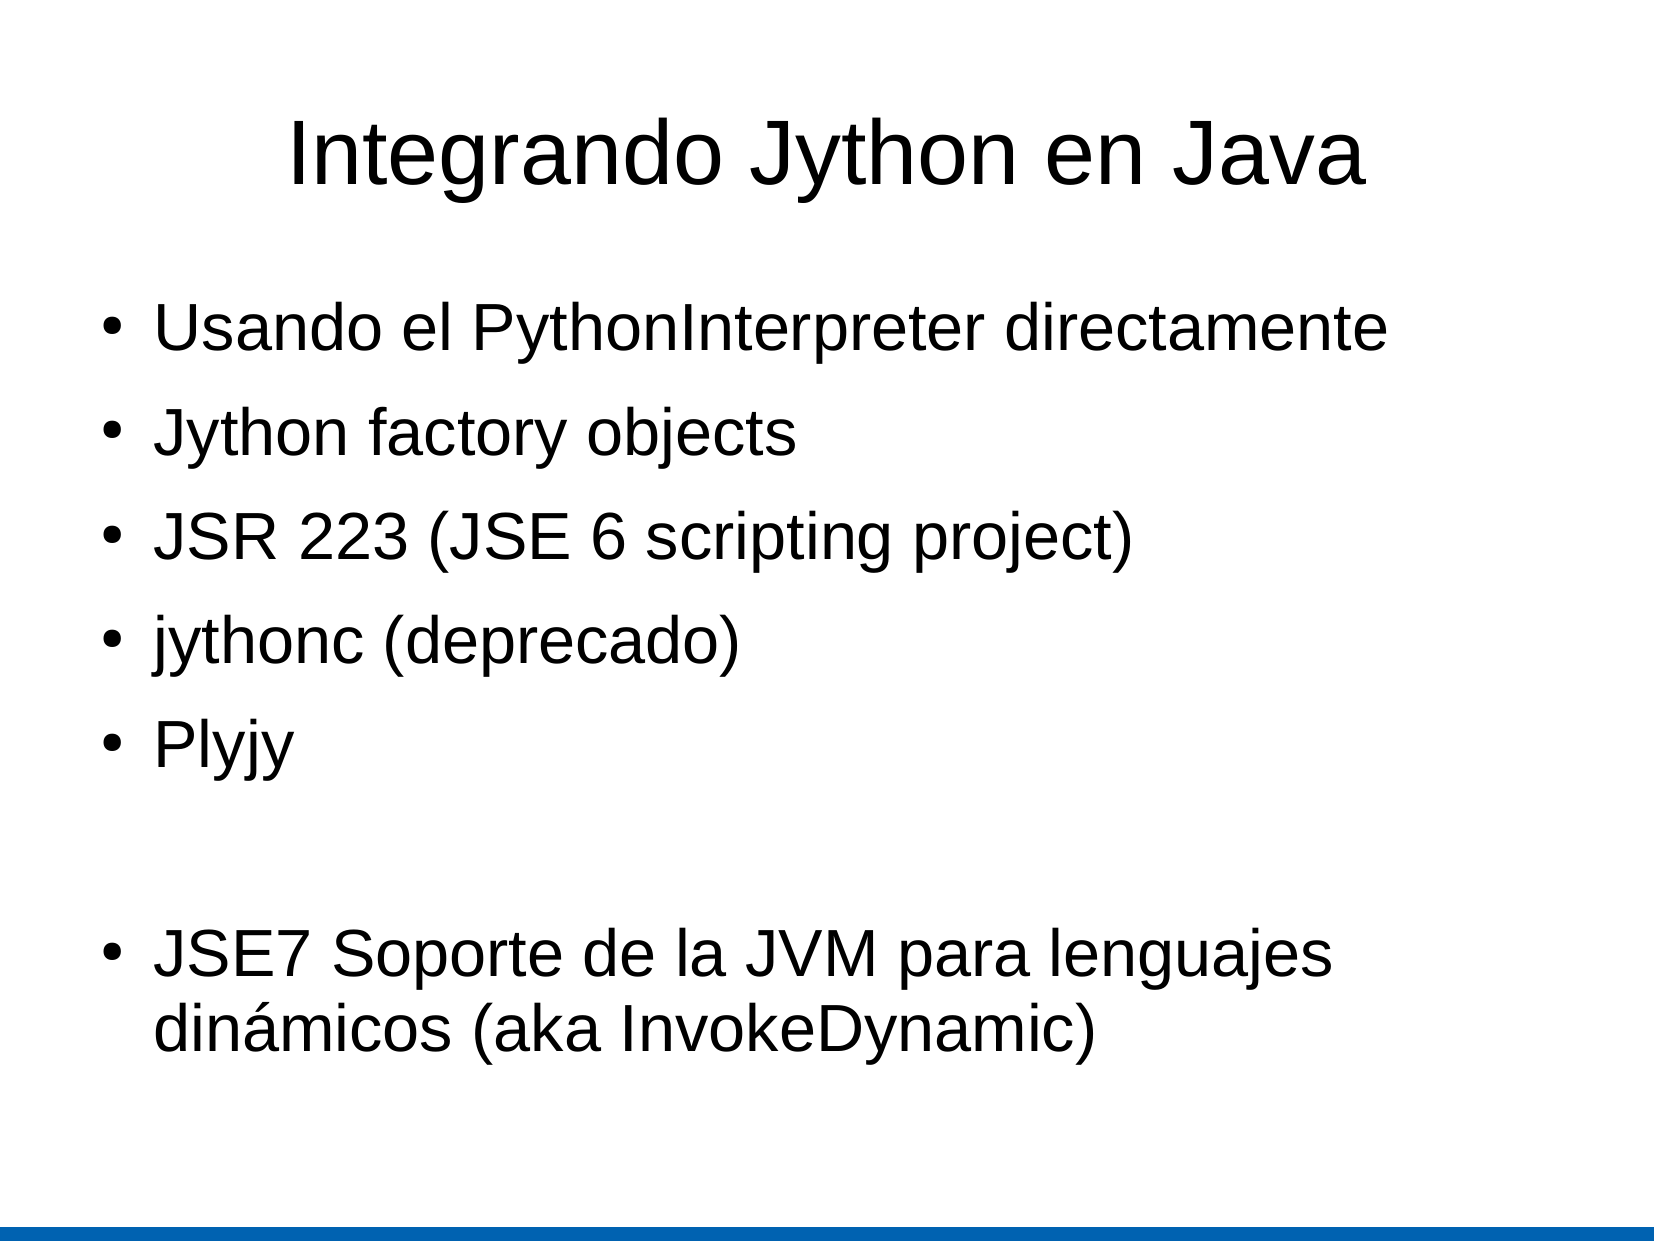

# Integrando Jython en Java
Usando el PythonInterpreter directamente
Jython factory objects
JSR 223 (JSE 6 scripting project)
jythonc (deprecado)
Plyjy
JSE7 Soporte de la JVM para lenguajes dinámicos (aka InvokeDynamic)